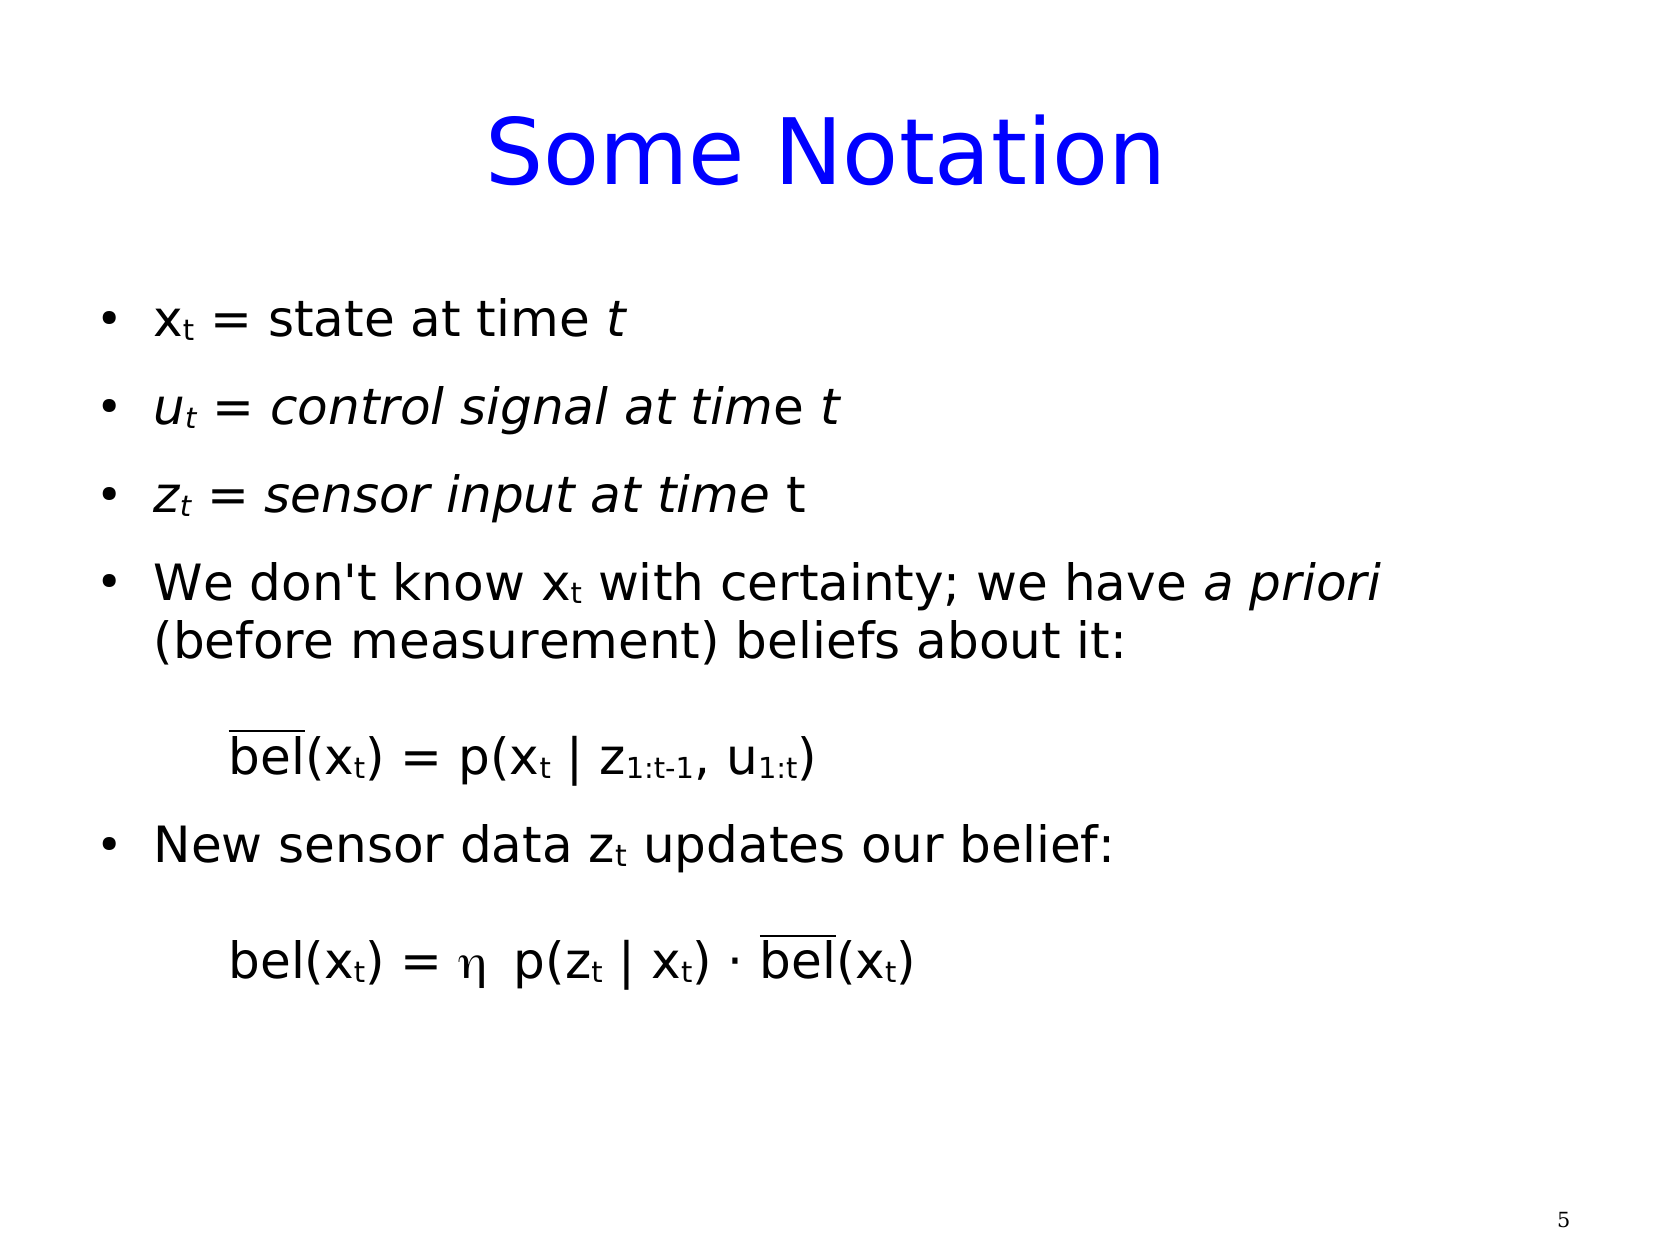

# Some Notation
xt = state at time t
ut = control signal at time t
zt = sensor input at time t
We don't know xt with certainty; we have a priori (before measurement) beliefs about it:
	bel(xt) = p(xt | z1:t-1, u1:t)
New sensor data zt updates our belief:
	bel(xt) = h p(zt | xt) · bel(xt)
5